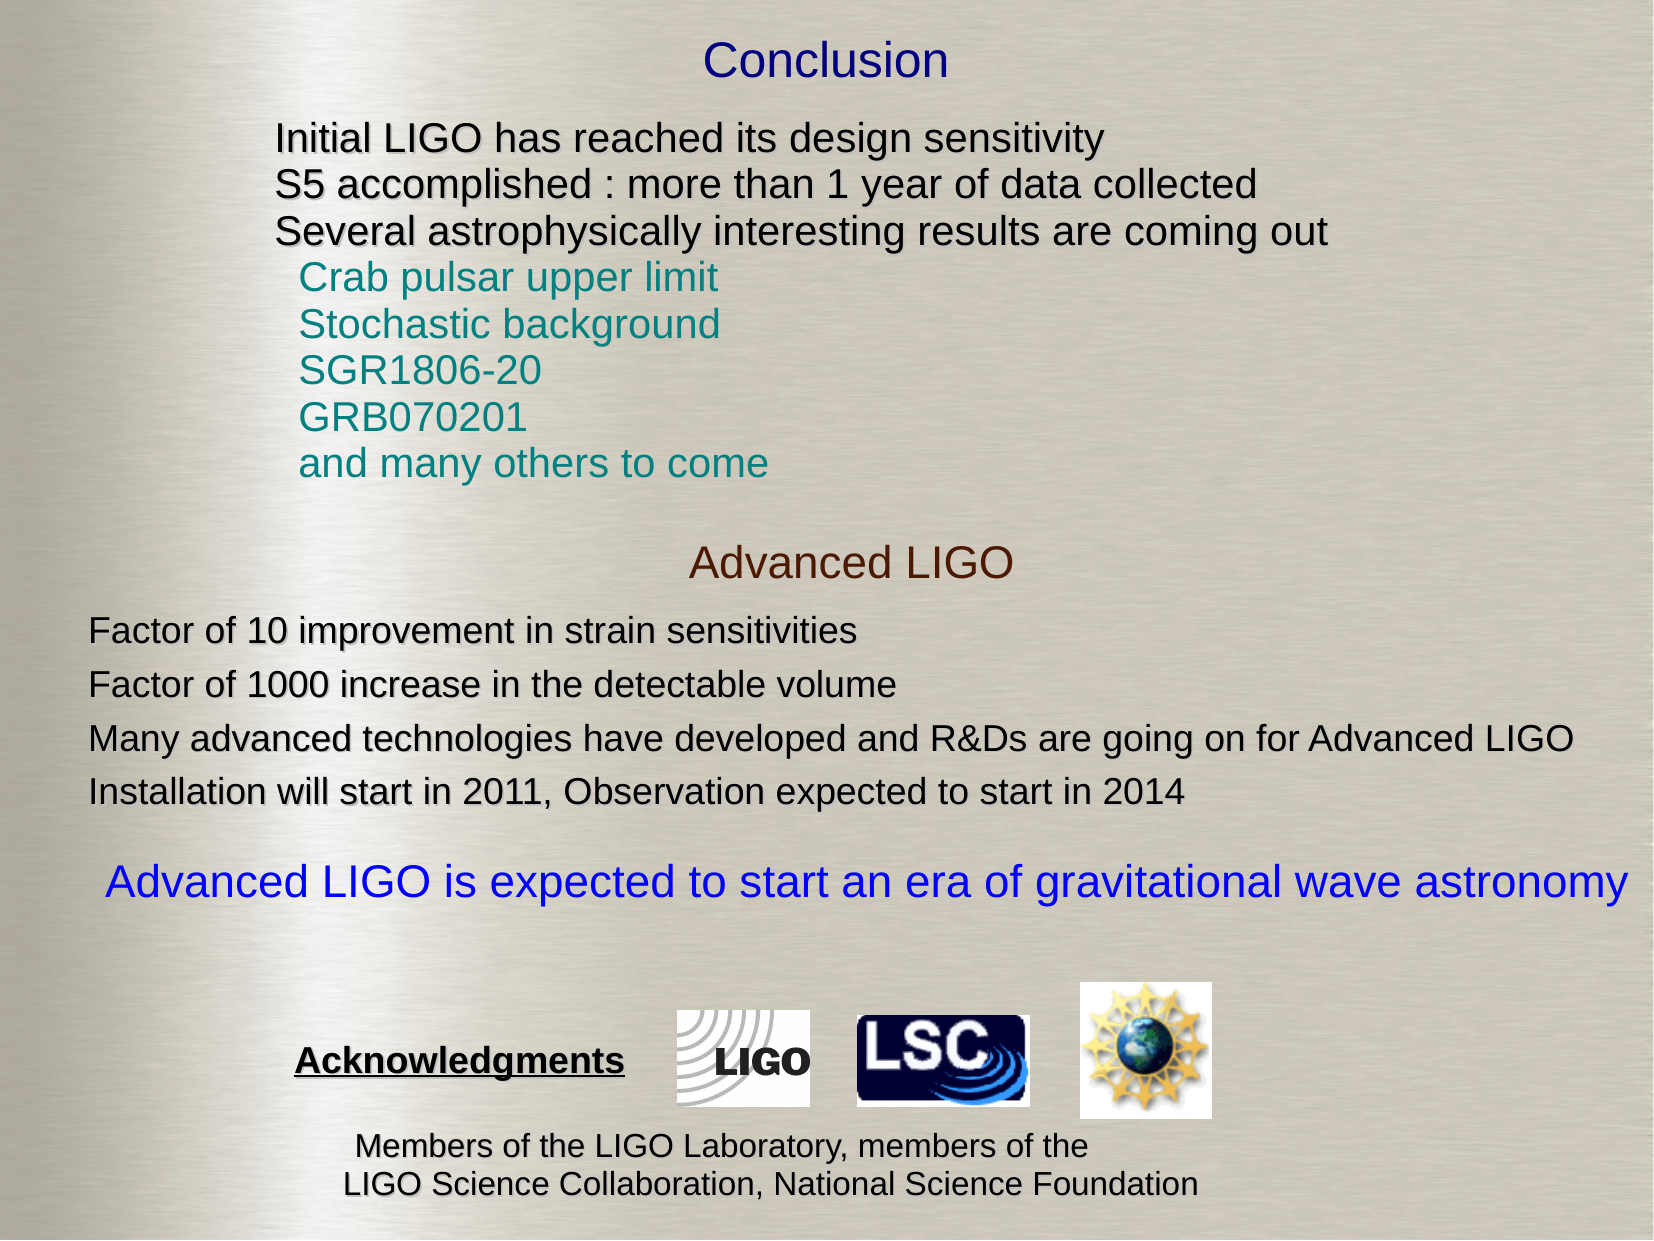

Conclusion
 Initial LIGO has reached its design sensitivity
 S5 accomplished : more than 1 year of data collected
 Several astrophysically interesting results are coming out
Crab pulsar upper limit
Stochastic background
SGR1806-20
GRB070201
and many others to come
Advanced LIGO
Factor of 10 improvement in strain sensitivities
Factor of 1000 increase in the detectable volume
Many advanced technologies have developed and R&Ds are going on for Advanced LIGO
Installation will start in 2011, Observation expected to start in 2014
Advanced LIGO is expected to start an era of gravitational wave astronomy
Acknowledgments
 Members of the LIGO Laboratory, members of the
LIGO Science Collaboration, National Science Foundation